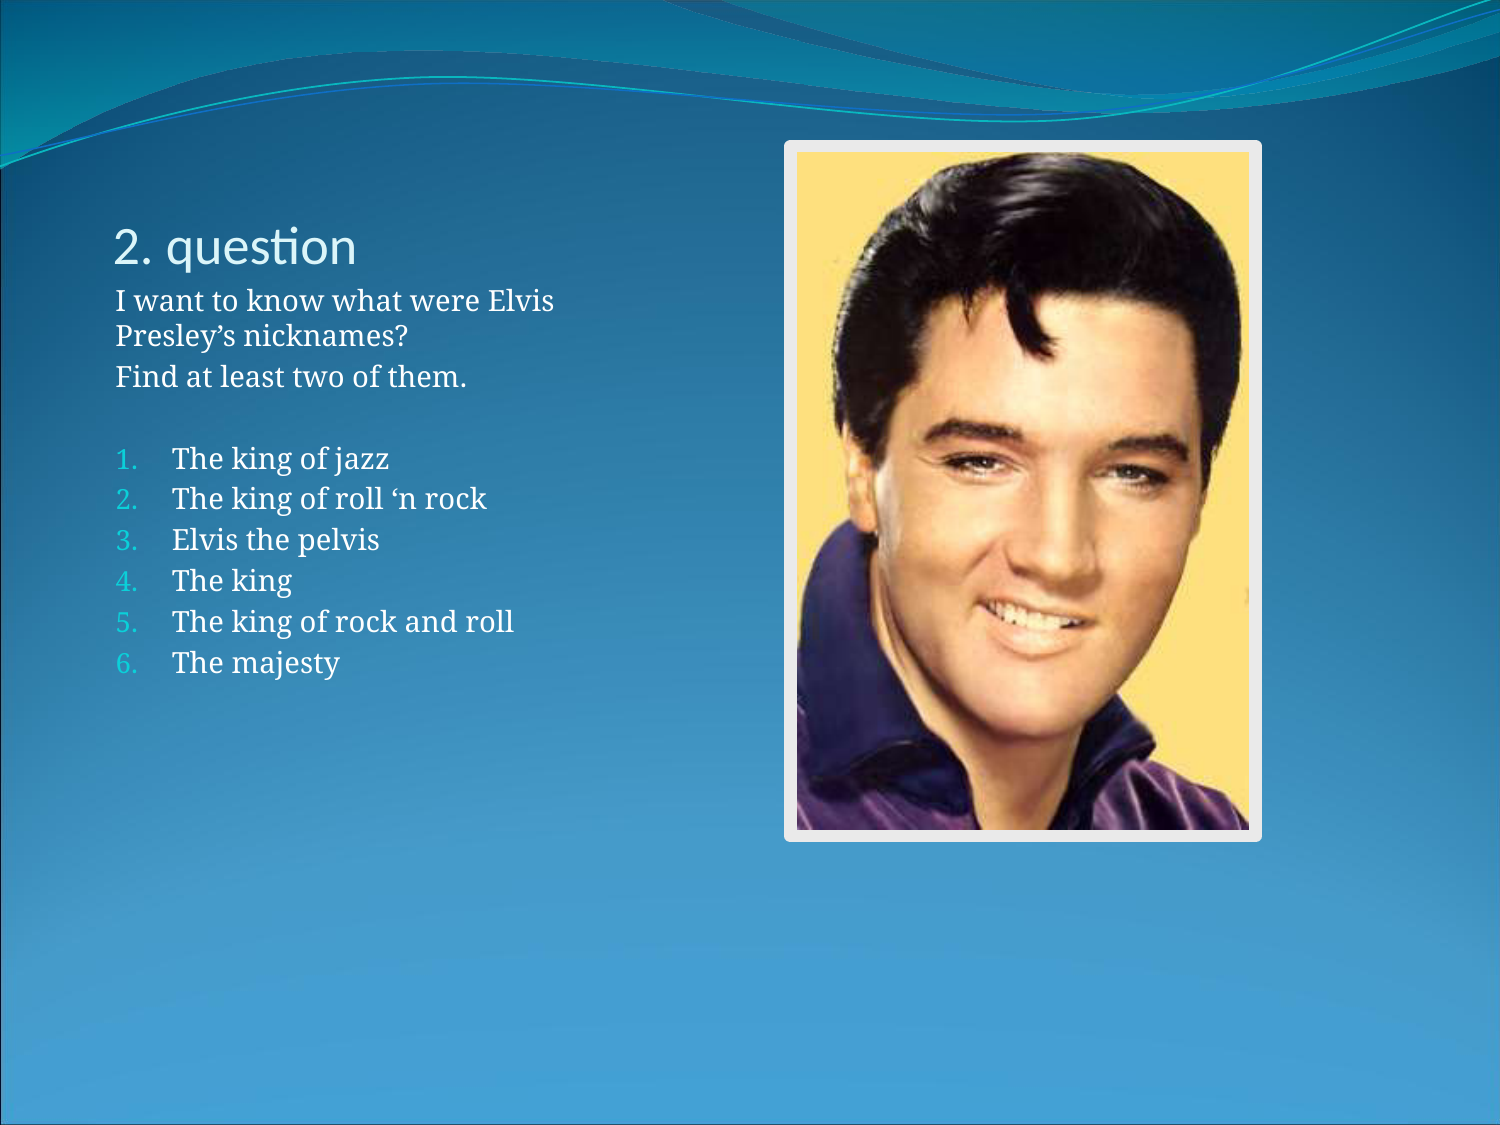

# 2. question
I want to know what were Elvis Presley’s nicknames?
Find at least two of them.
The king of jazz
The king of roll ‘n rock
Elvis the pelvis
The king
The king of rock and roll
The majesty